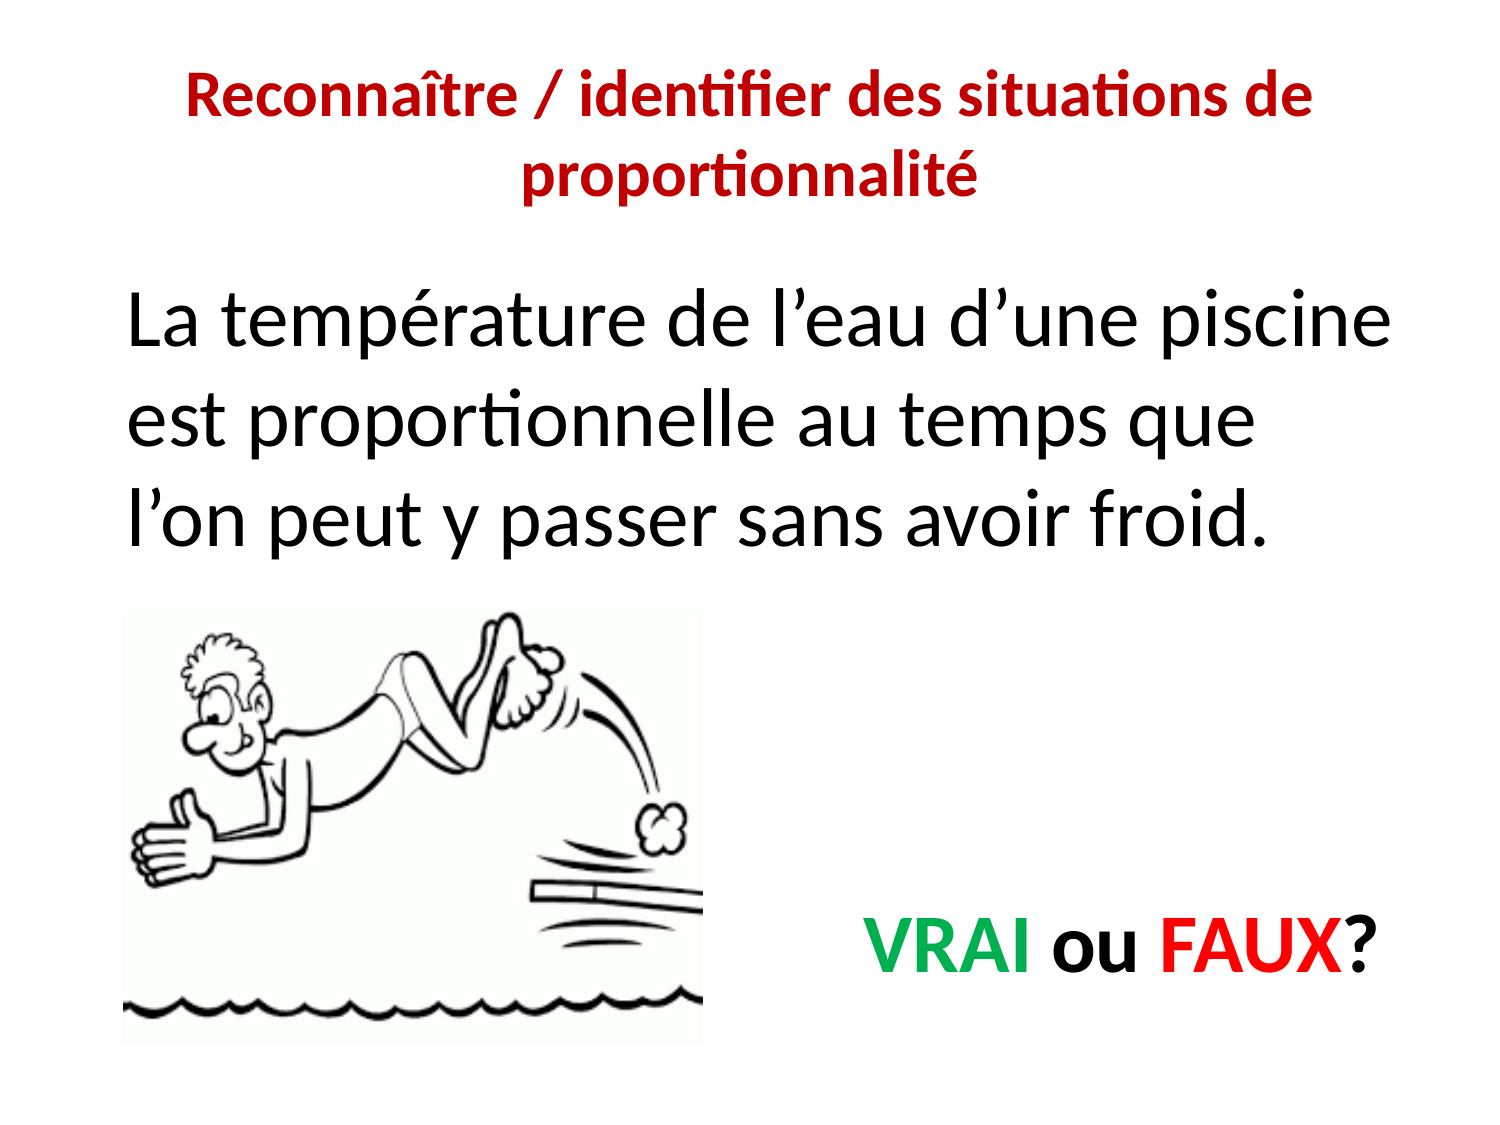

Reconnaître / identifier des situations de proportionnalité
La température de l’eau d’une piscine est proportionnelle au temps que l’on peut y passer sans avoir froid.
VRAI ou FAUX?